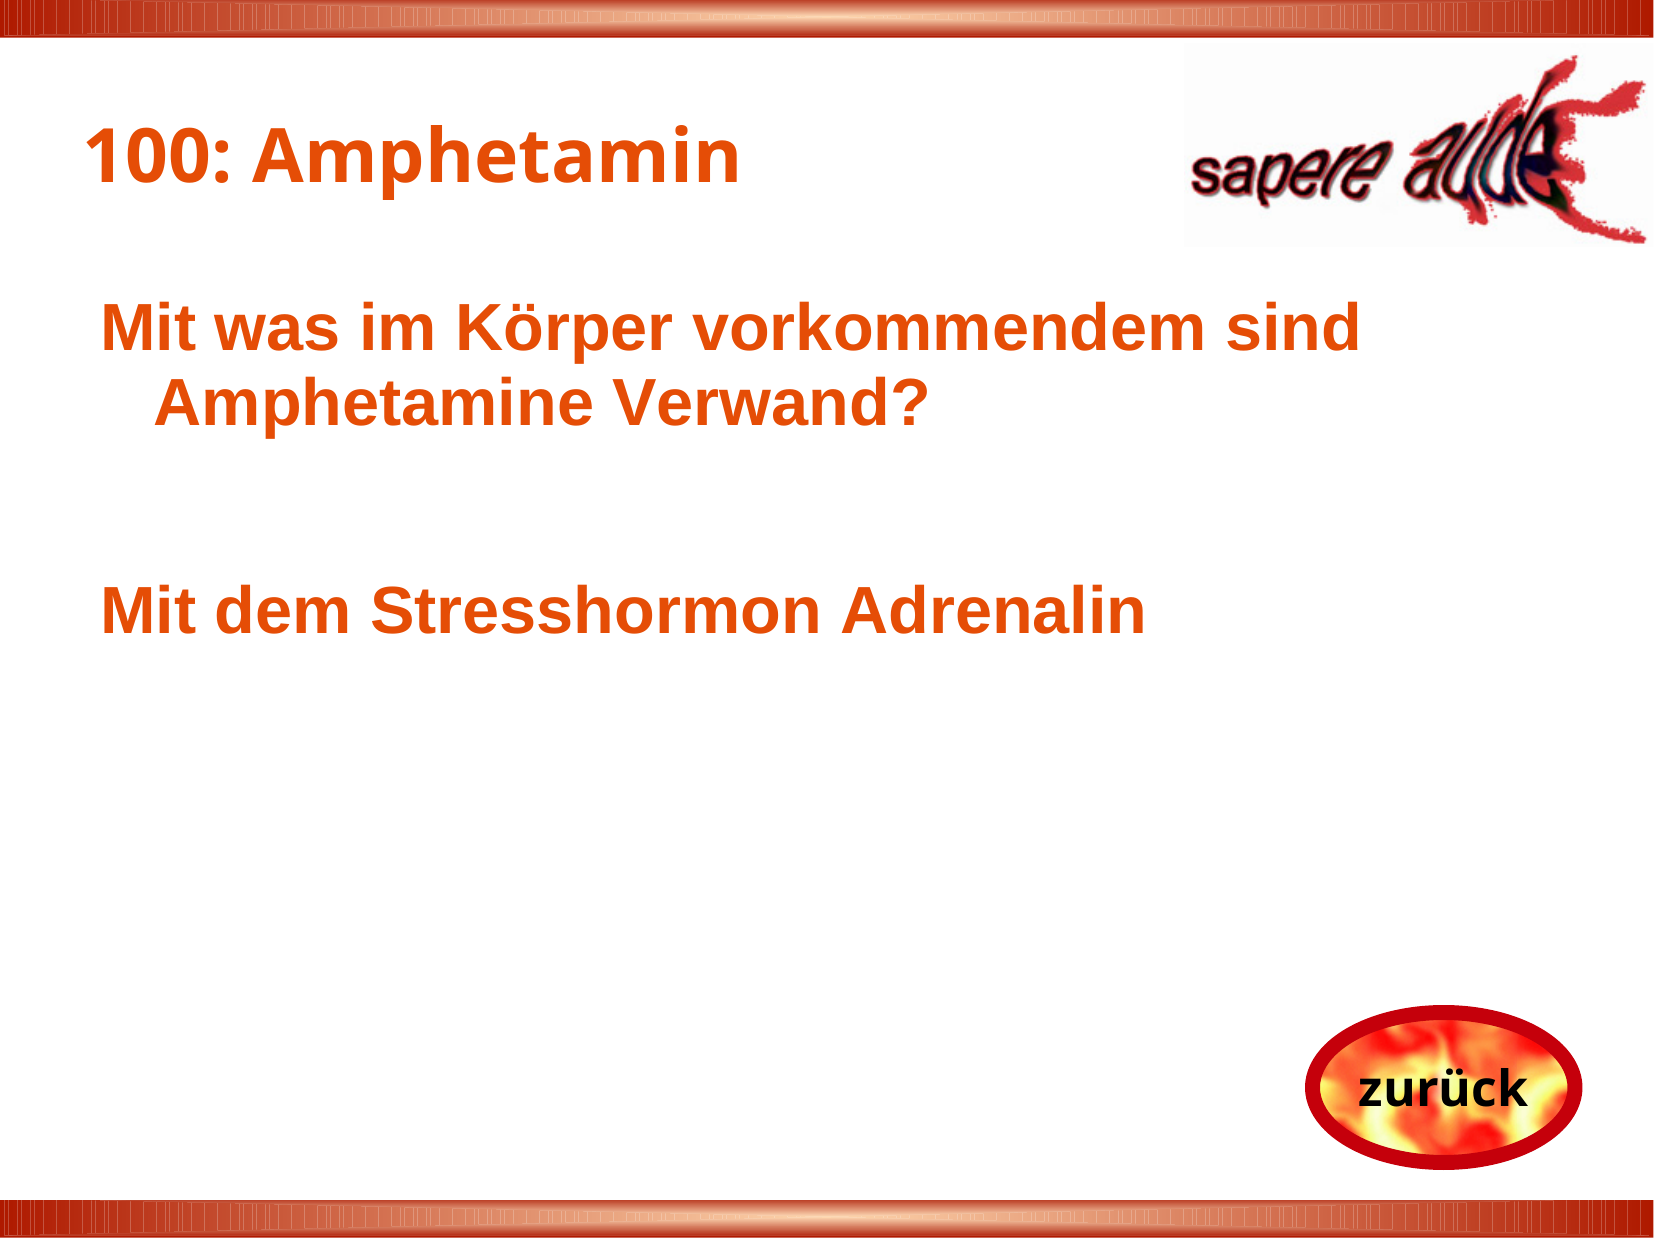

# 100: Amphetamin
Mit was im Körper vorkommendem sind Amphetamine Verwand?
Mit dem Stresshormon Adrenalin